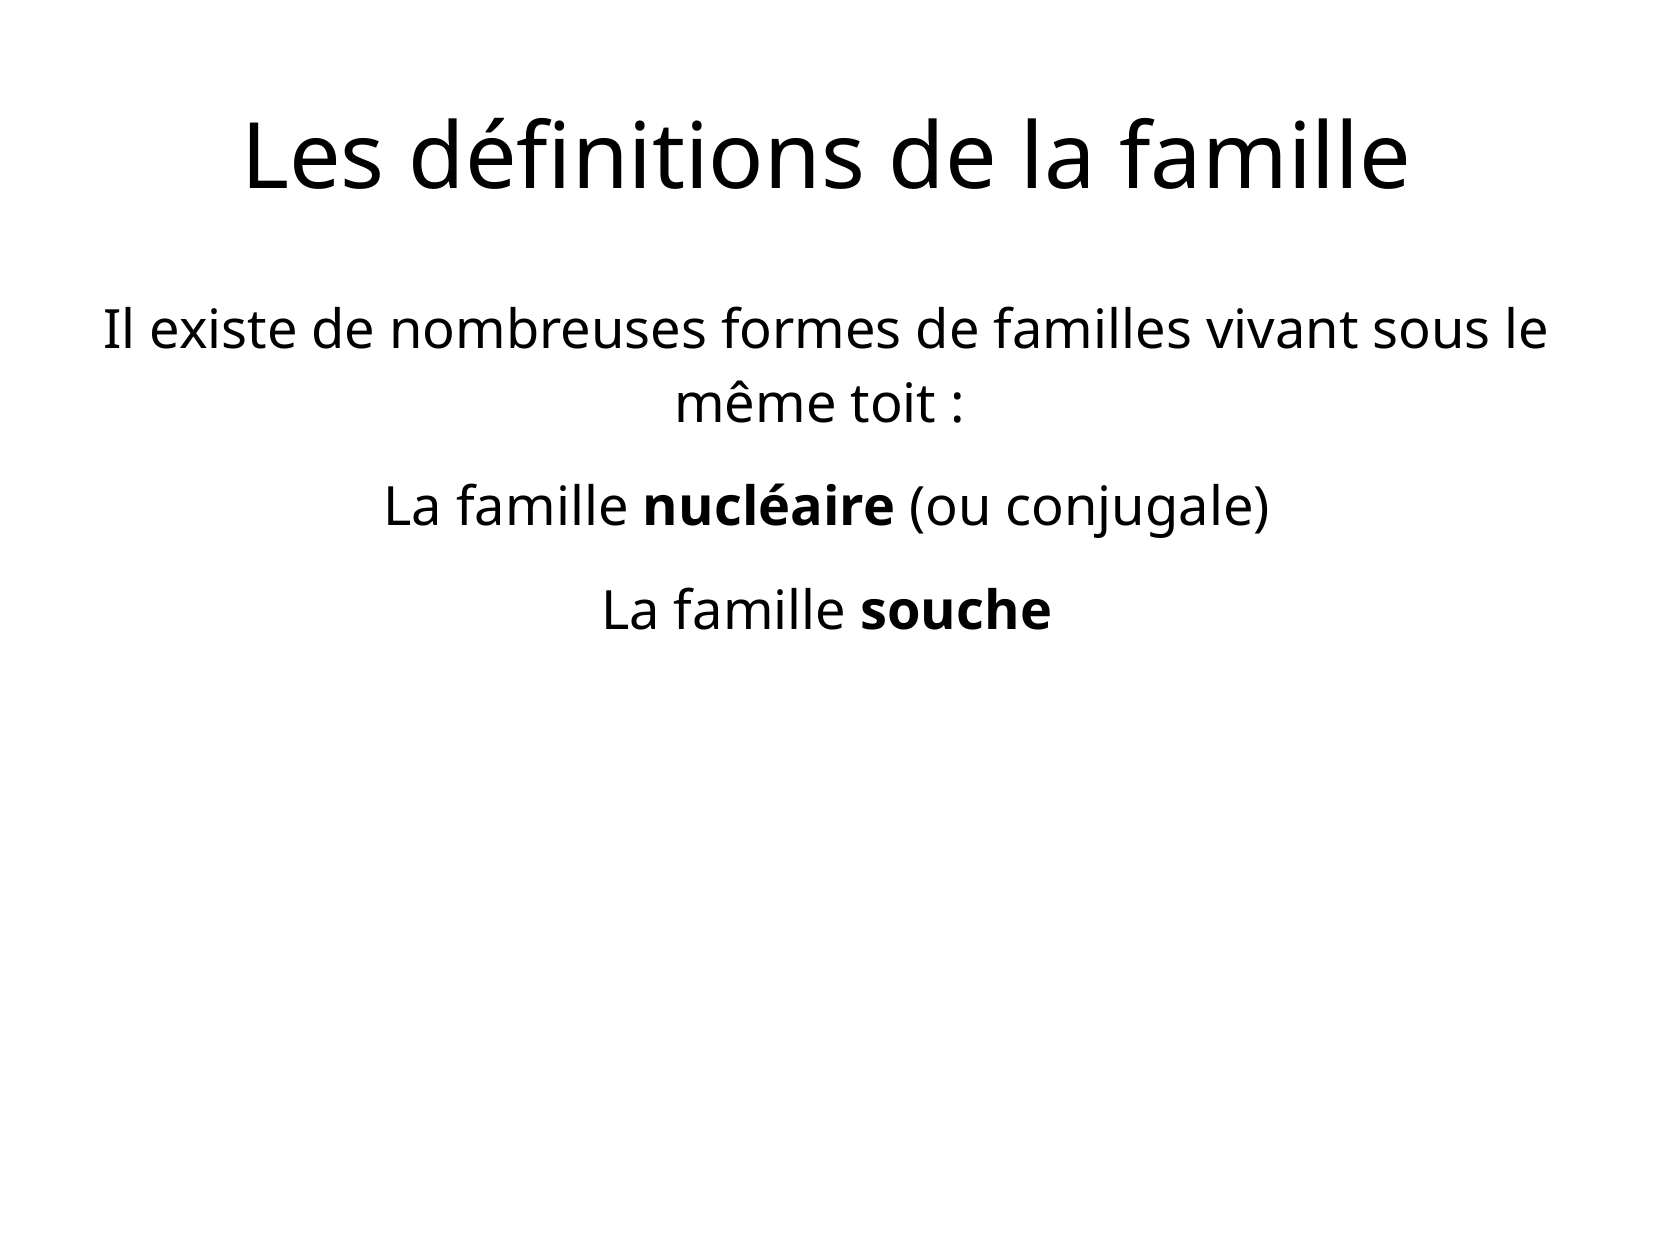

# Les définitions de la famille
Il existe de nombreuses formes de familles vivant sous le même toit :
La famille nucléaire (ou conjugale)
La famille souche